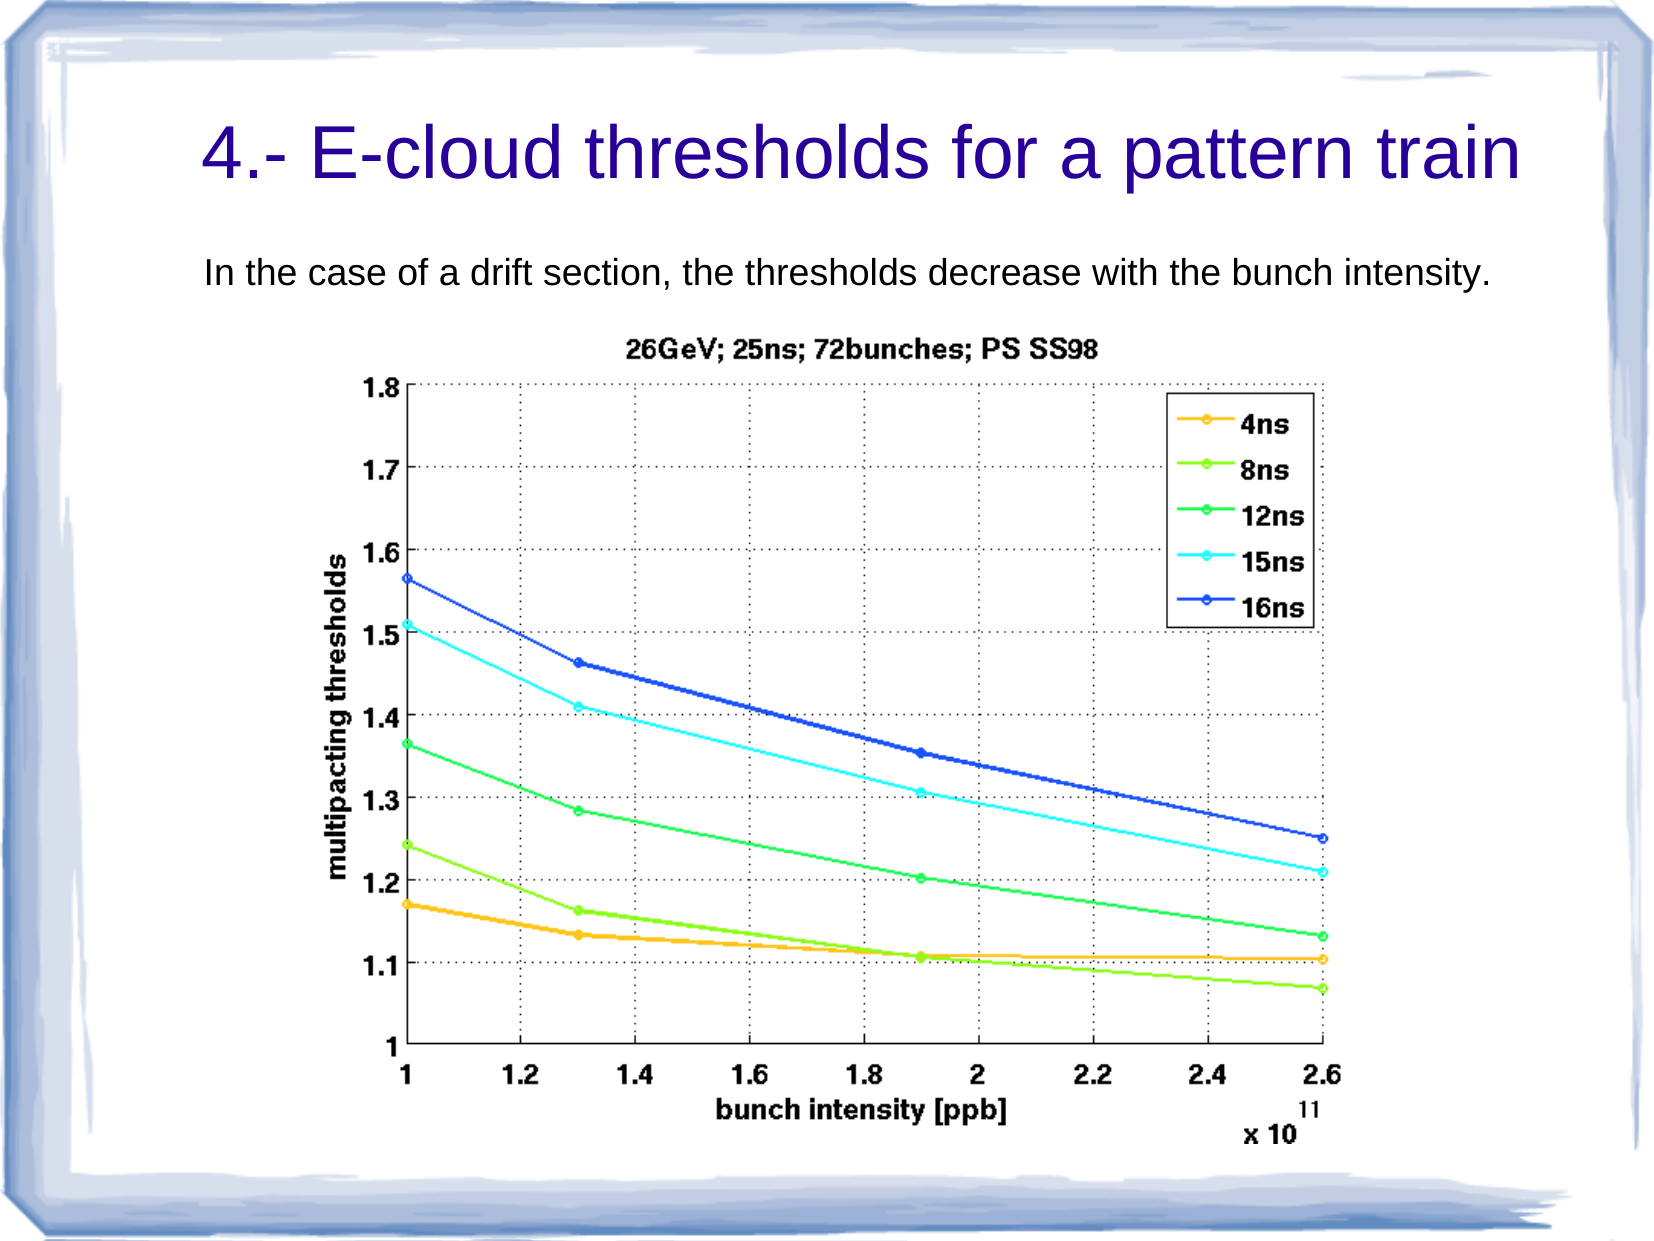

# 4.- E-cloud thresholds for a pattern train
In the case of a drift section, the thresholds decrease with the bunch intensity.